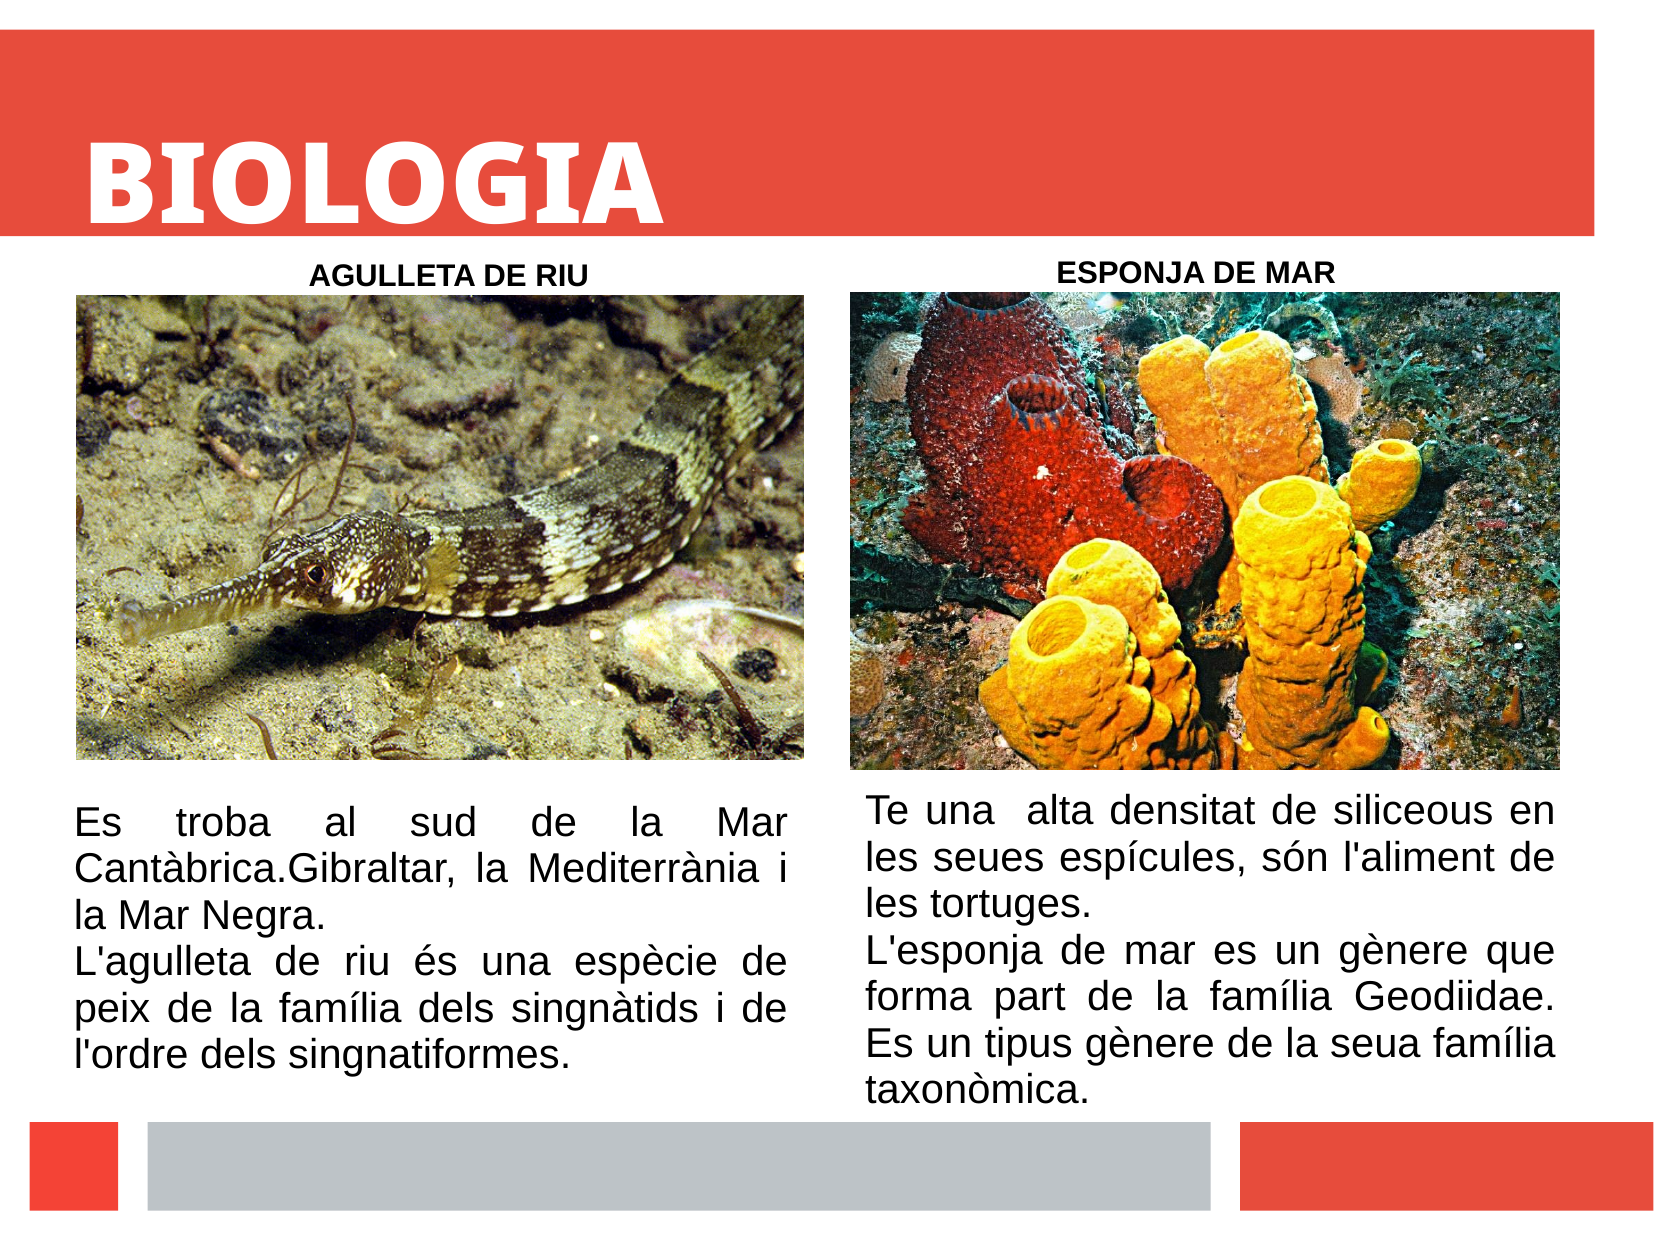

# BIOLOGIA
ESPONJA DE MAR
AGULLETA DE RIU
Te una alta densitat de siliceous en les seues espícules, són l'aliment de les tortuges.
L'esponja de mar es un gènere que forma part de la família Geodiidae. Es un tipus gènere de la seua família taxonòmica.
Es troba al sud de la Mar Cantàbrica.Gibraltar, la Mediterrània i la Mar Negra.
L'agulleta de riu és una espècie de peix de la família dels singnàtids i de l'ordre dels singnatiformes.